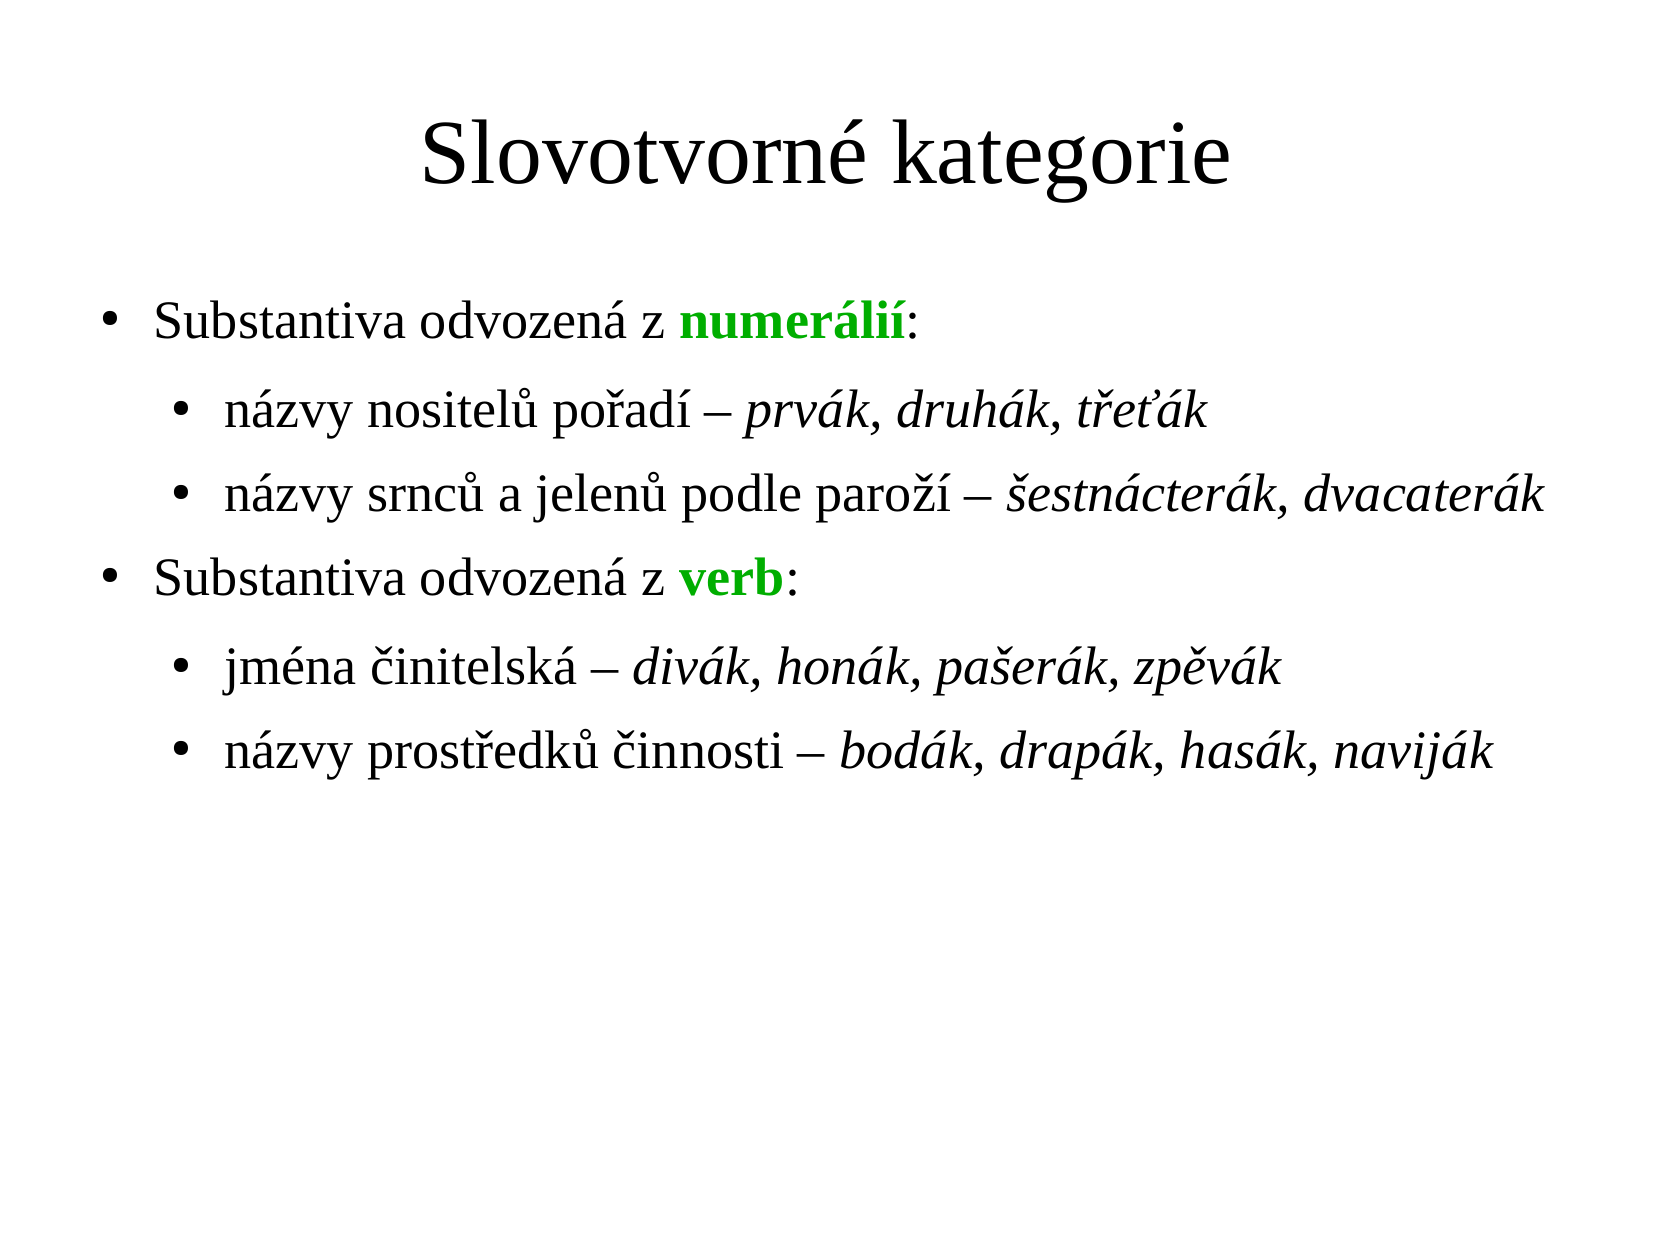

# Slovotvorné kategorie
Substantiva odvozená z numerálií:
názvy nositelů pořadí – prvák, druhák, třeťák
názvy srnců a jelenů podle paroží – šestnácterák, dvacaterák
Substantiva odvozená z verb:
jména činitelská – divák, honák, pašerák, zpěvák
názvy prostředků činnosti – bodák, drapák, hasák, naviják